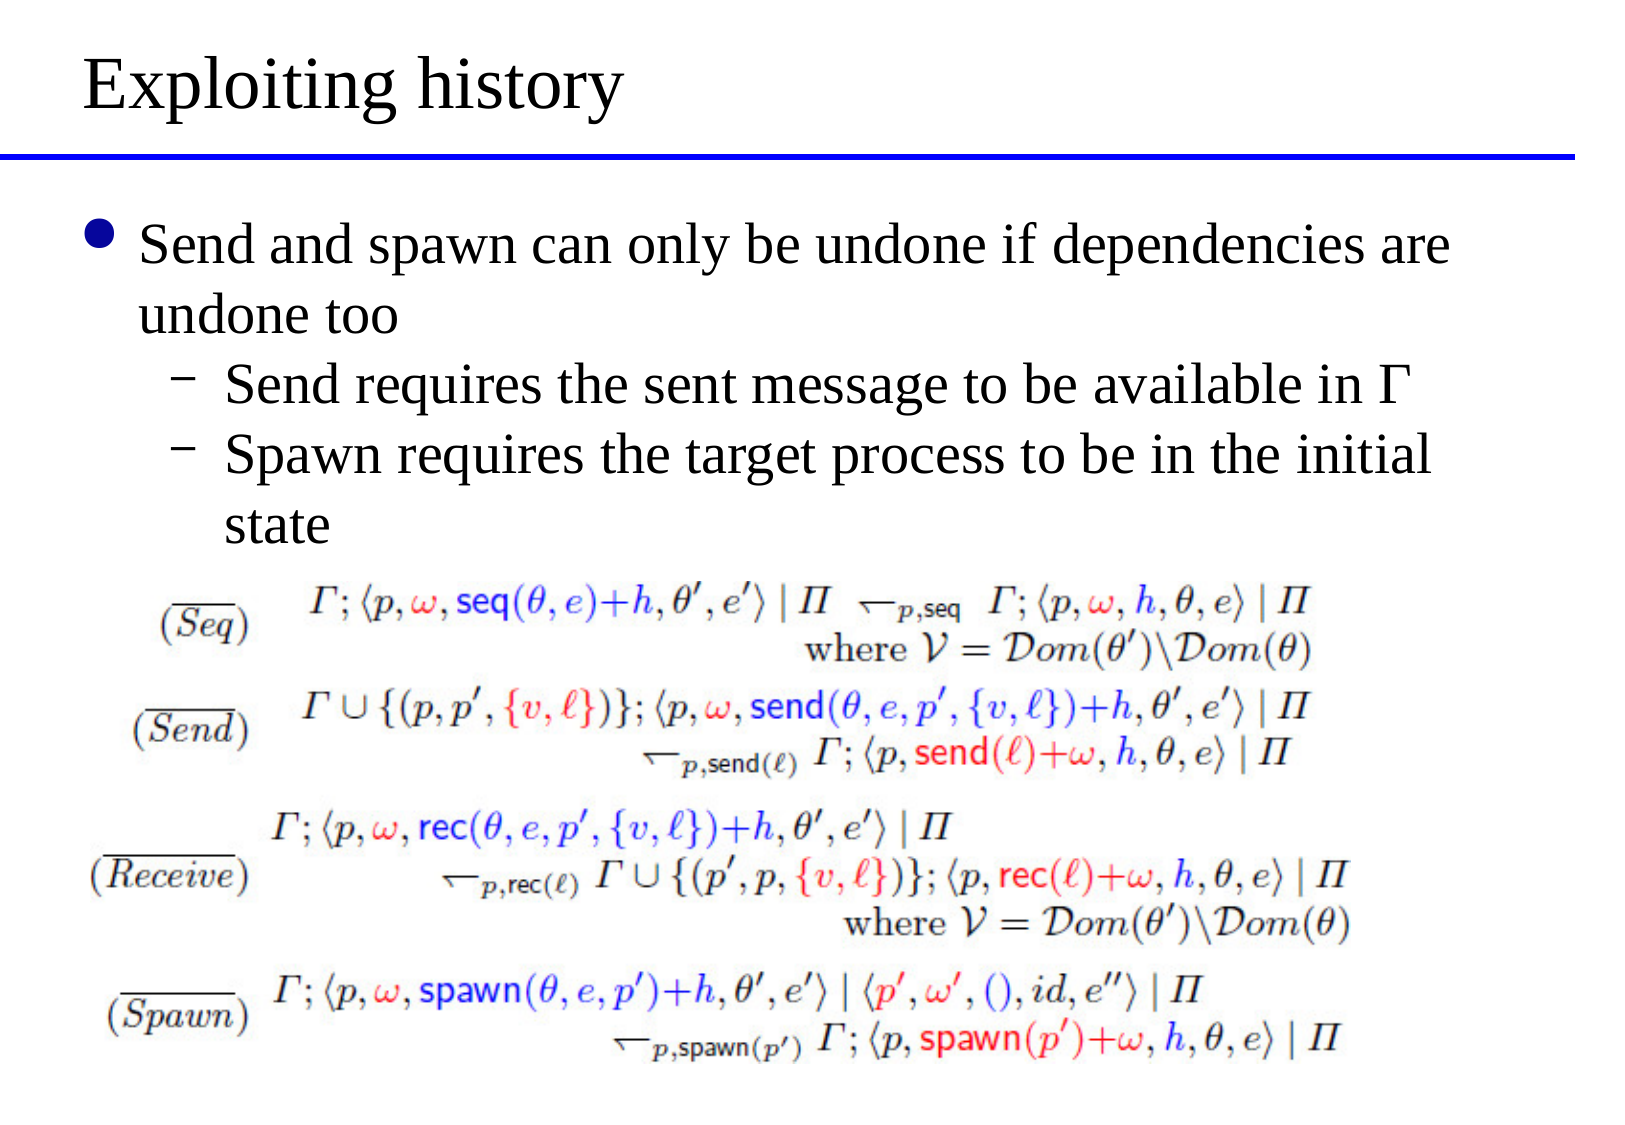

# Exploiting history
Send and spawn can only be undone if dependencies are undone too
Send requires the sent message to be available in Γ
Spawn requires the target process to be in the initial state